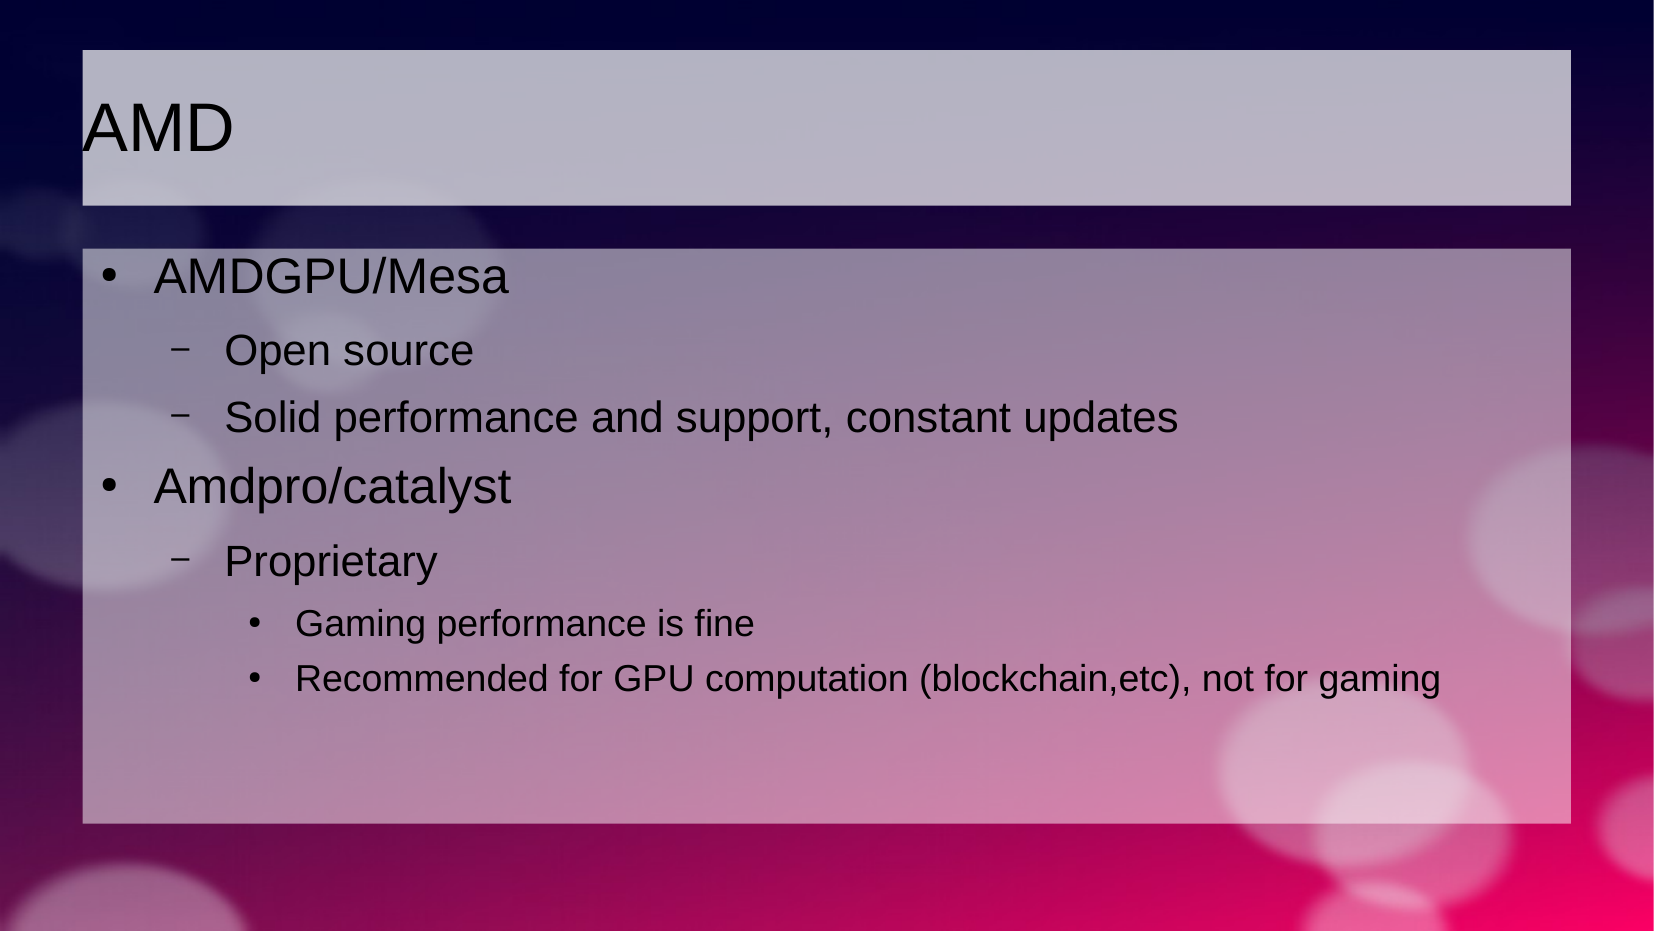

# AMD
AMDGPU/Mesa
Open source
Solid performance and support, constant updates
Amdpro/catalyst
Proprietary
Gaming performance is fine
Recommended for GPU computation (blockchain,etc), not for gaming